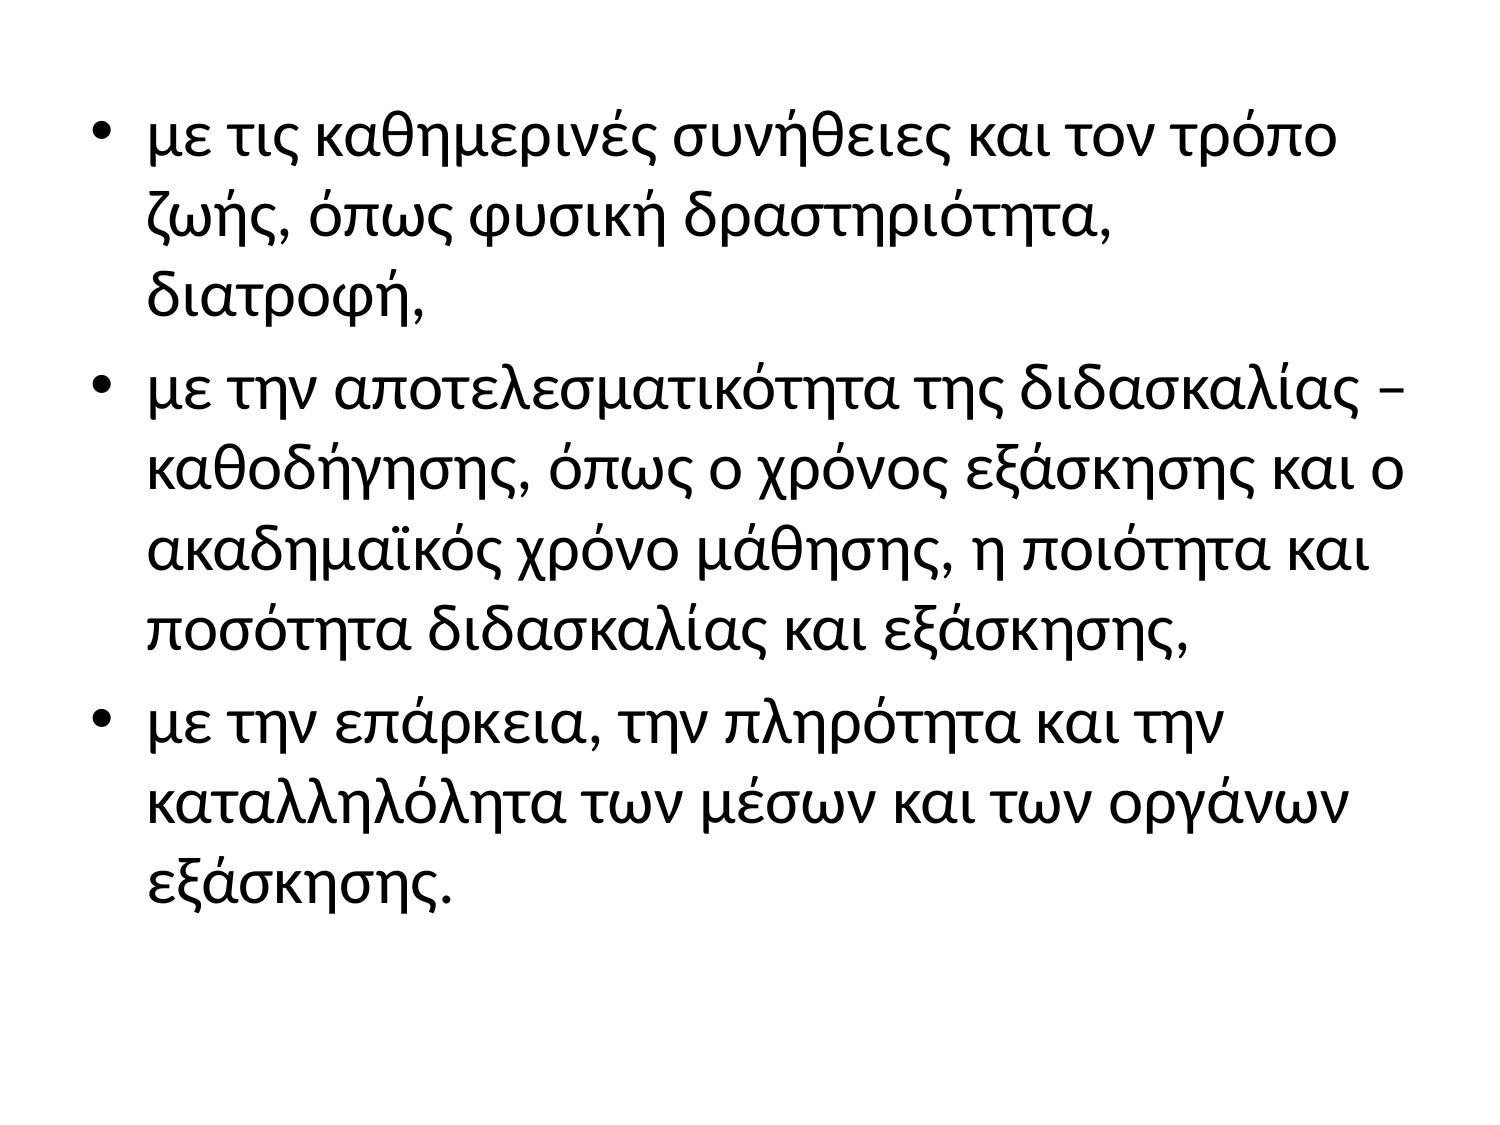

# με τις καθημερινές συνήθειες και τον τρόπο ζωής, όπως φυσική δραστηριότητα, διατροφή,
με την αποτελεσματικότητα της διδασκαλίας – καθοδήγησης, όπως ο χρόνος εξάσκησης και ο ακαδημαϊκός χρόνο μάθησης, η ποιότητα και ποσότητα διδασκαλίας και εξάσκησης,
με την επάρκεια, την πληρότητα και την καταλληλόλητα των μέσων και των οργάνων εξάσκησης.